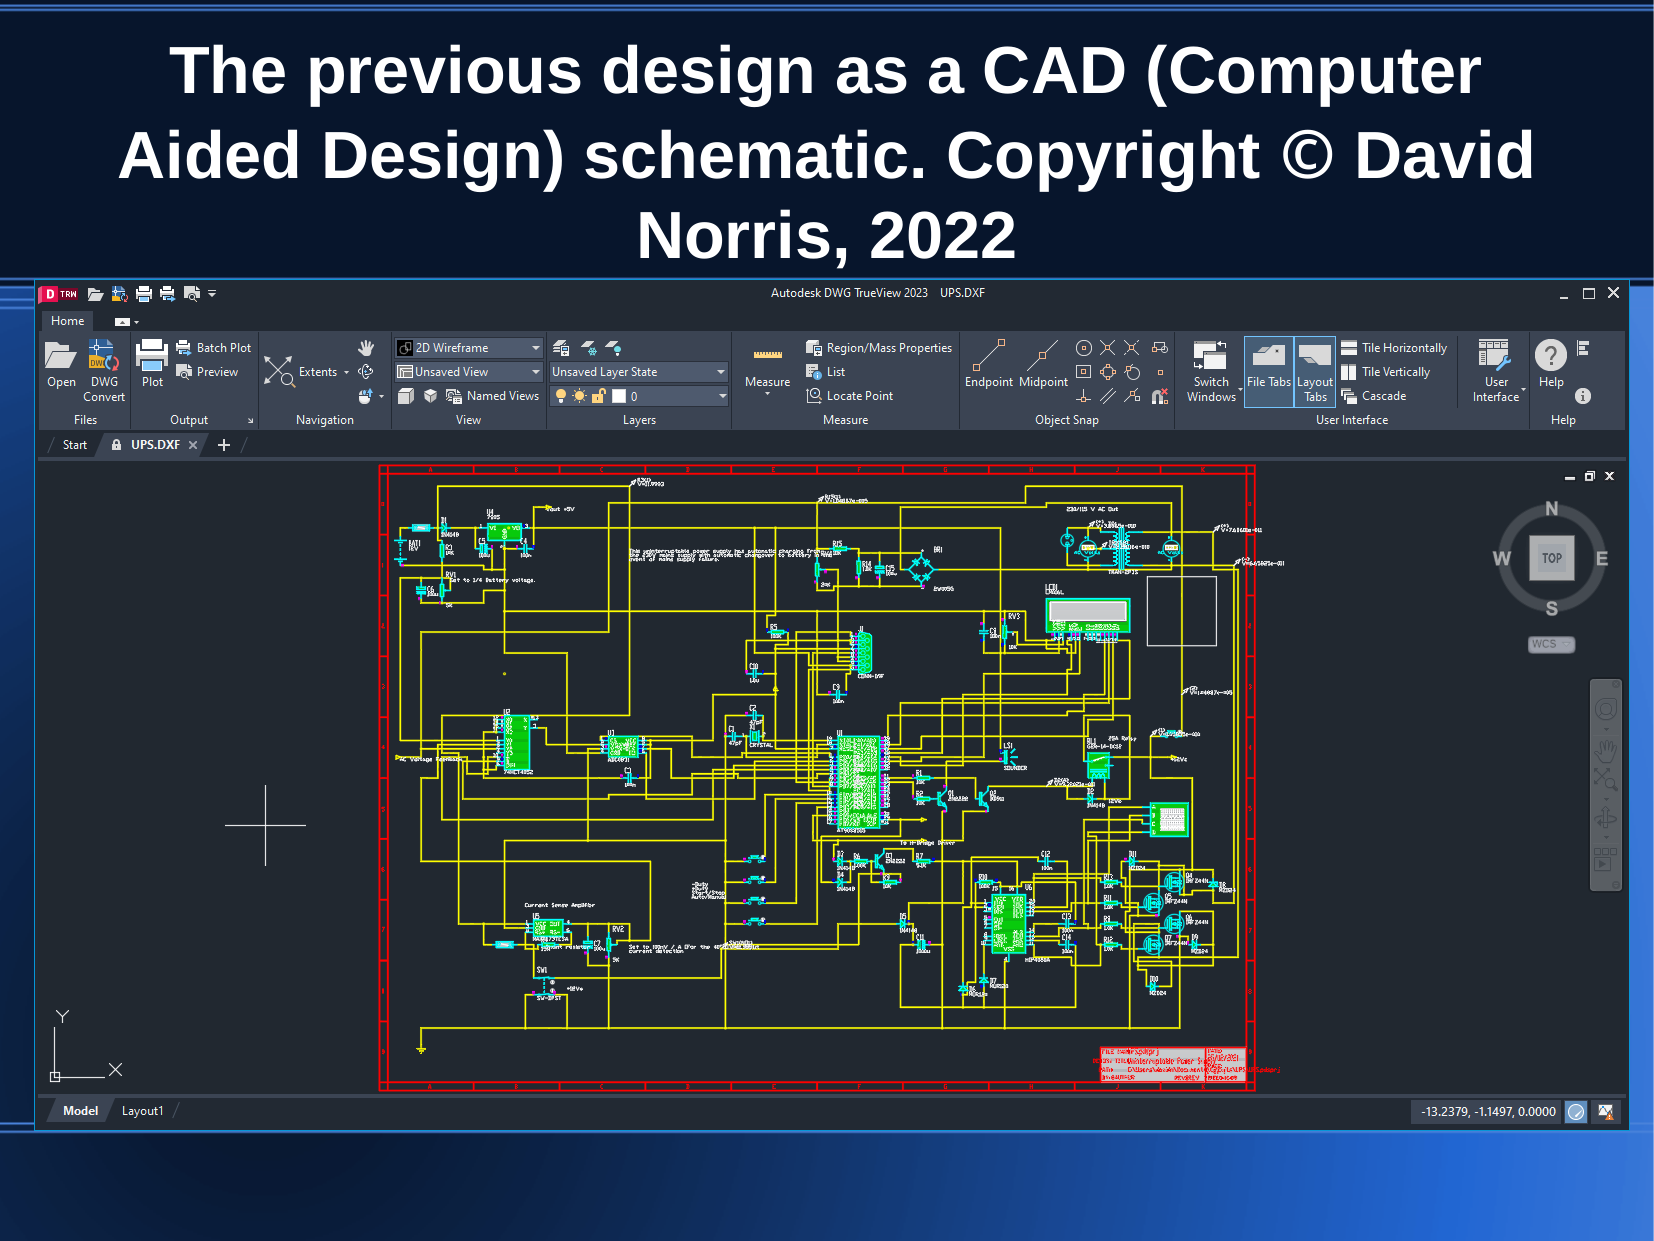

# The previous design as a CAD (Computer Aided Design) schematic. Copyright © David Norris, 2022